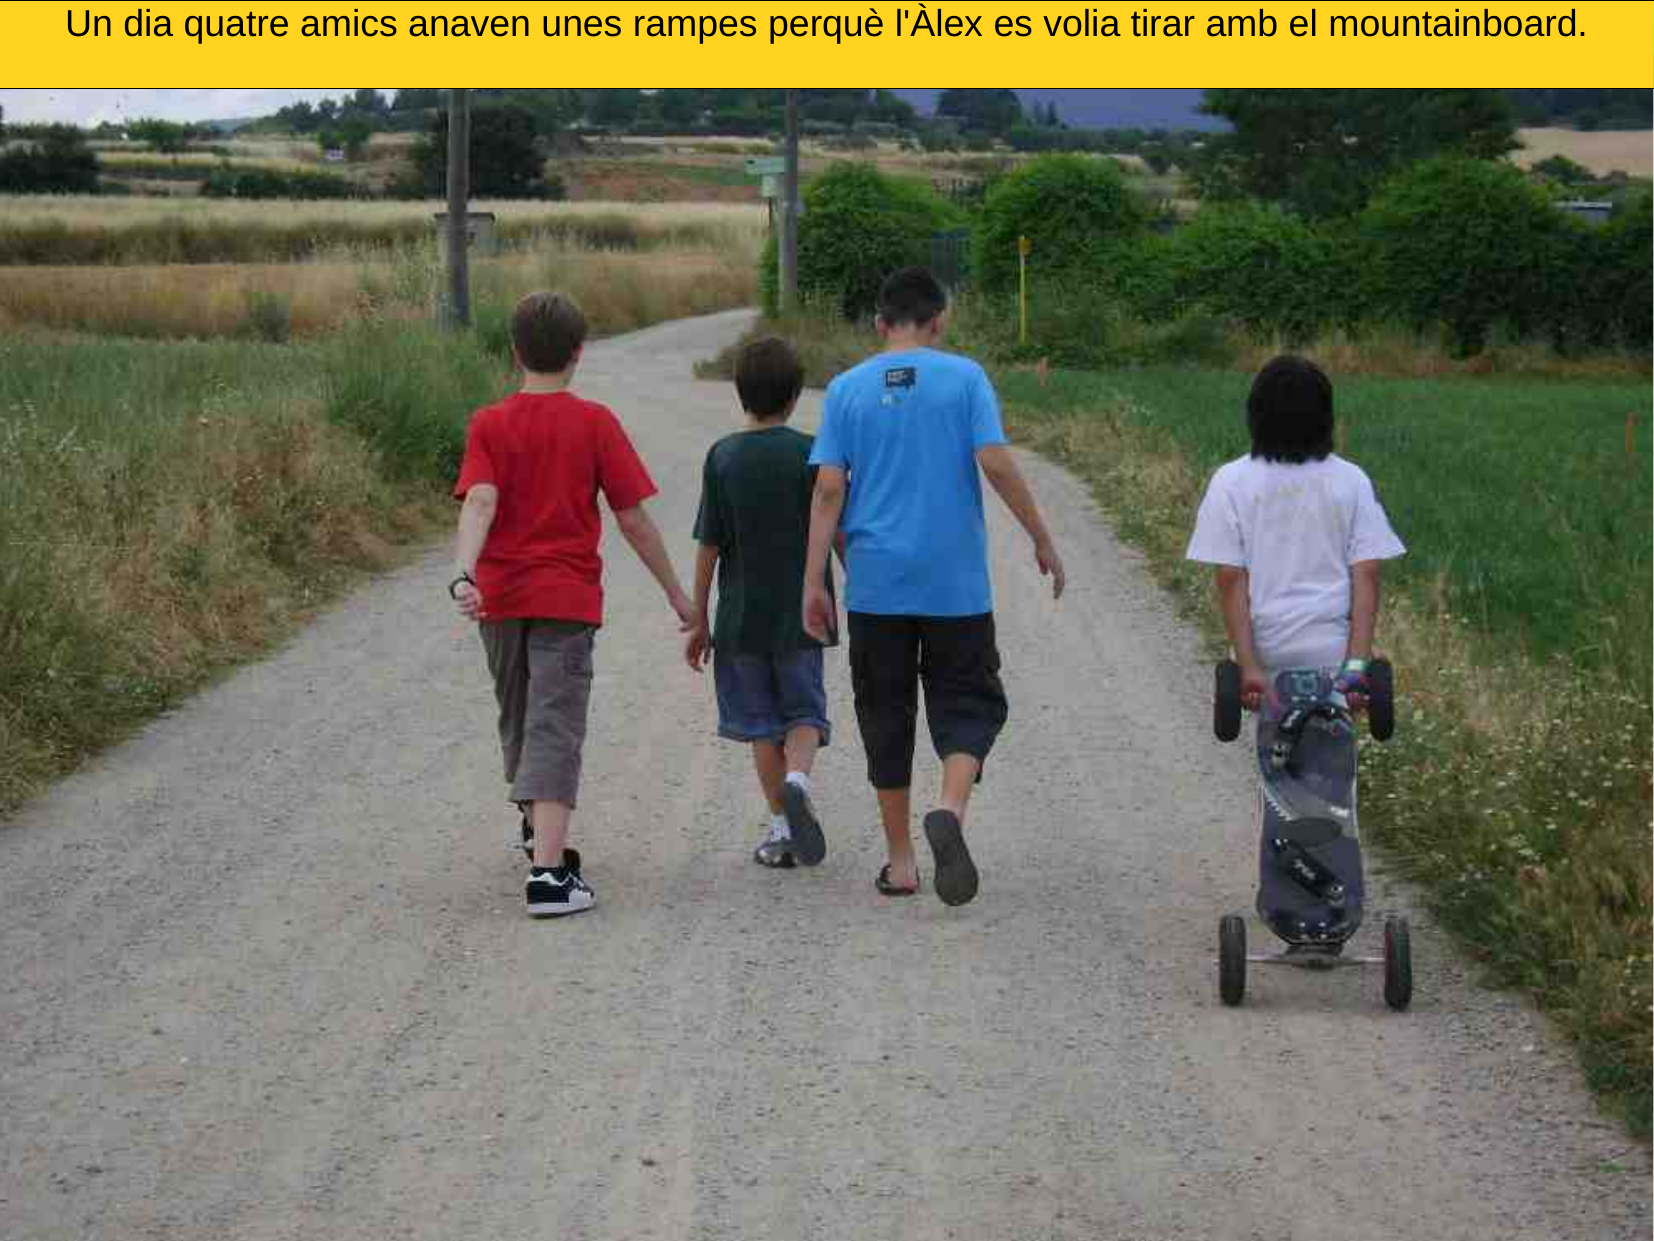

Un dia quatre amics anaven unes rampes perquè l'Àlex es volia tirar amb el mountainboard.